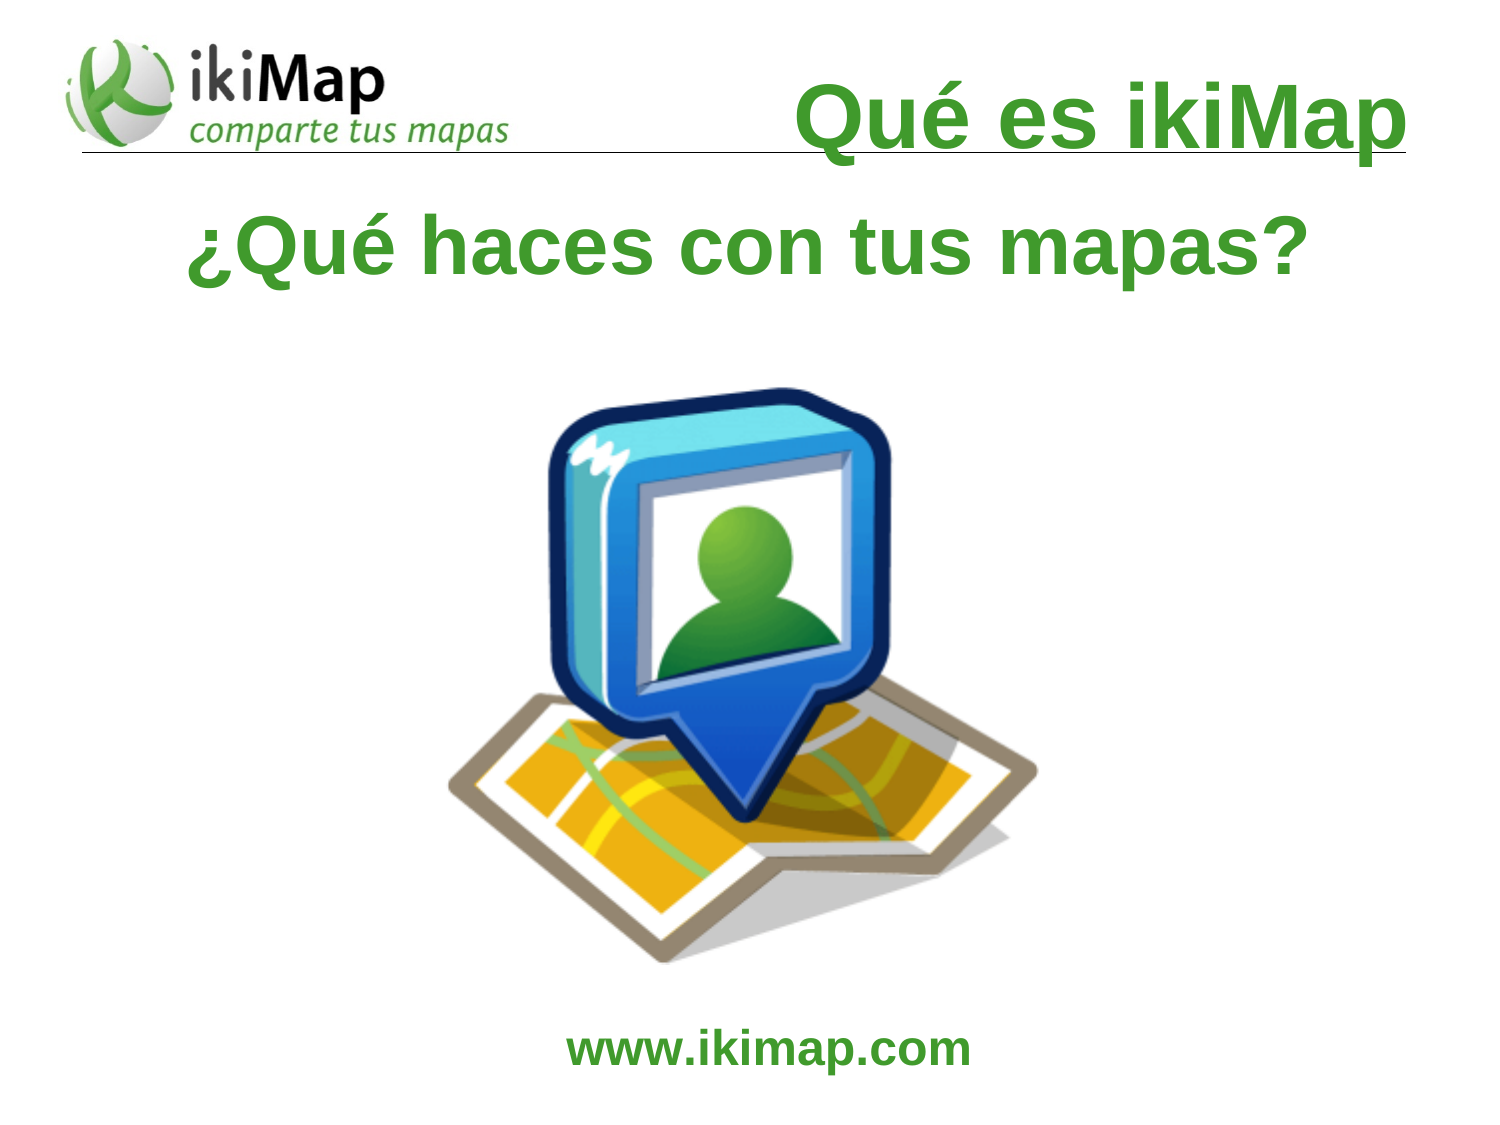

Qué es ikiMap
¿Qué haces con tus mapas?
www.ikimap.com